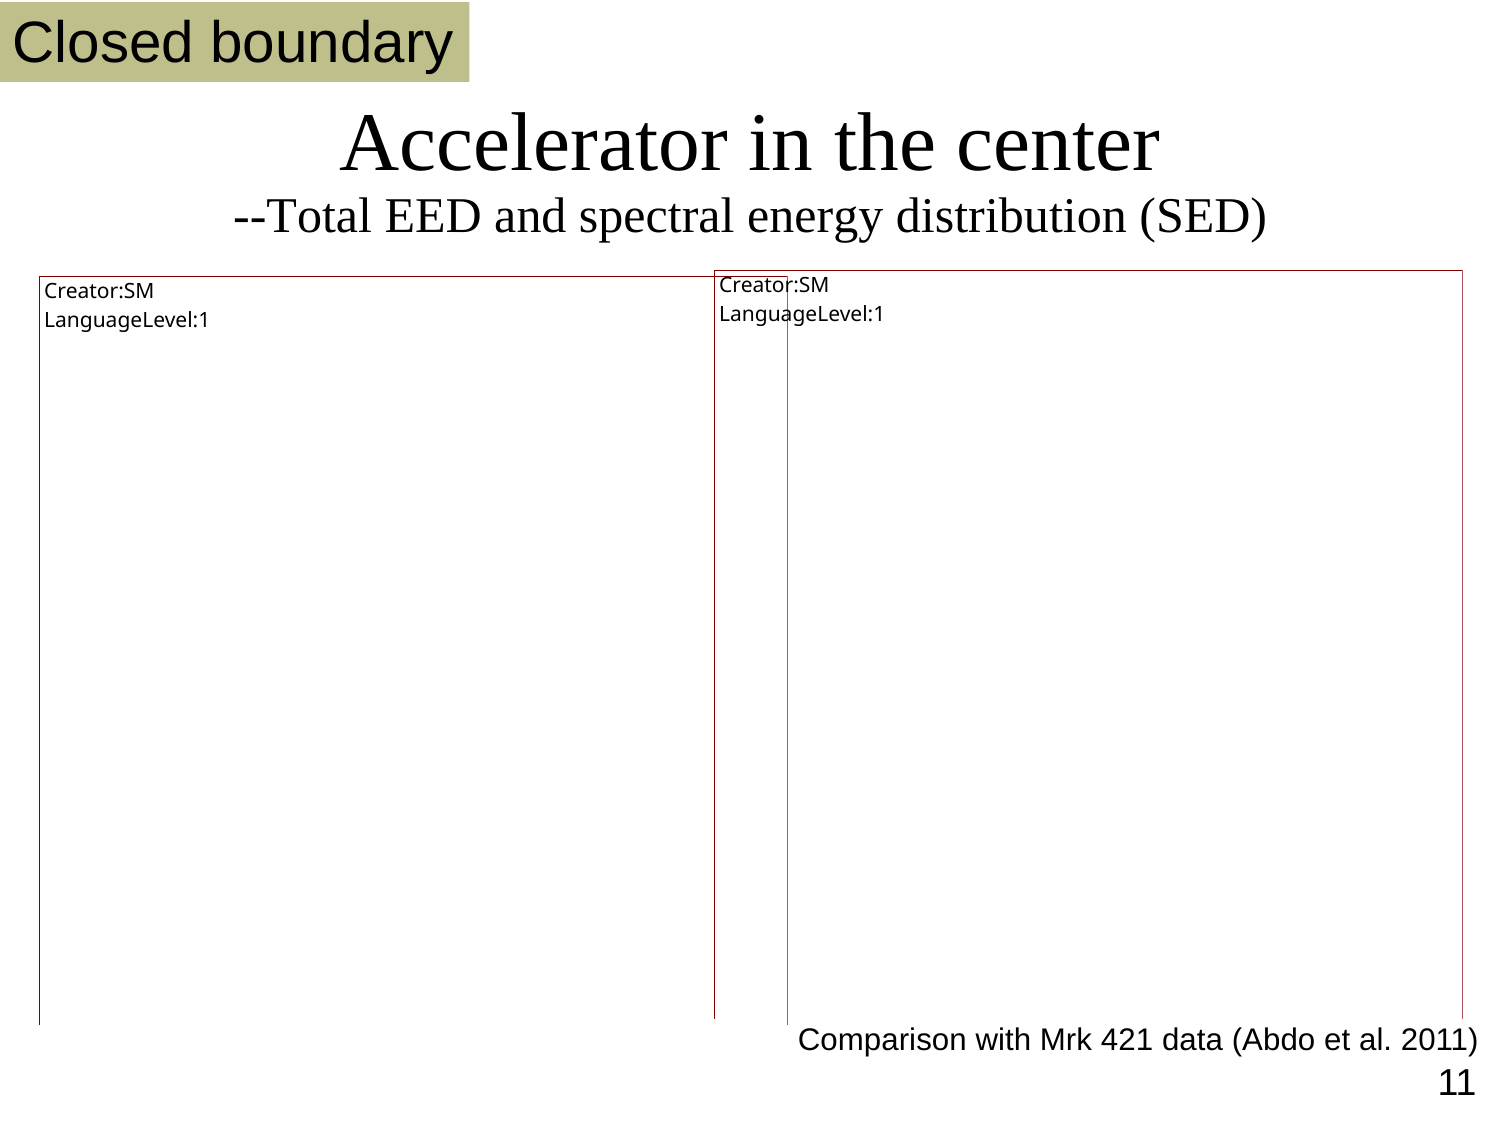

Closed boundary
# Accelerator in the center --Total EED and spectral energy distribution (SED)
Comparison with Mrk 421 data (Abdo et al. 2011)